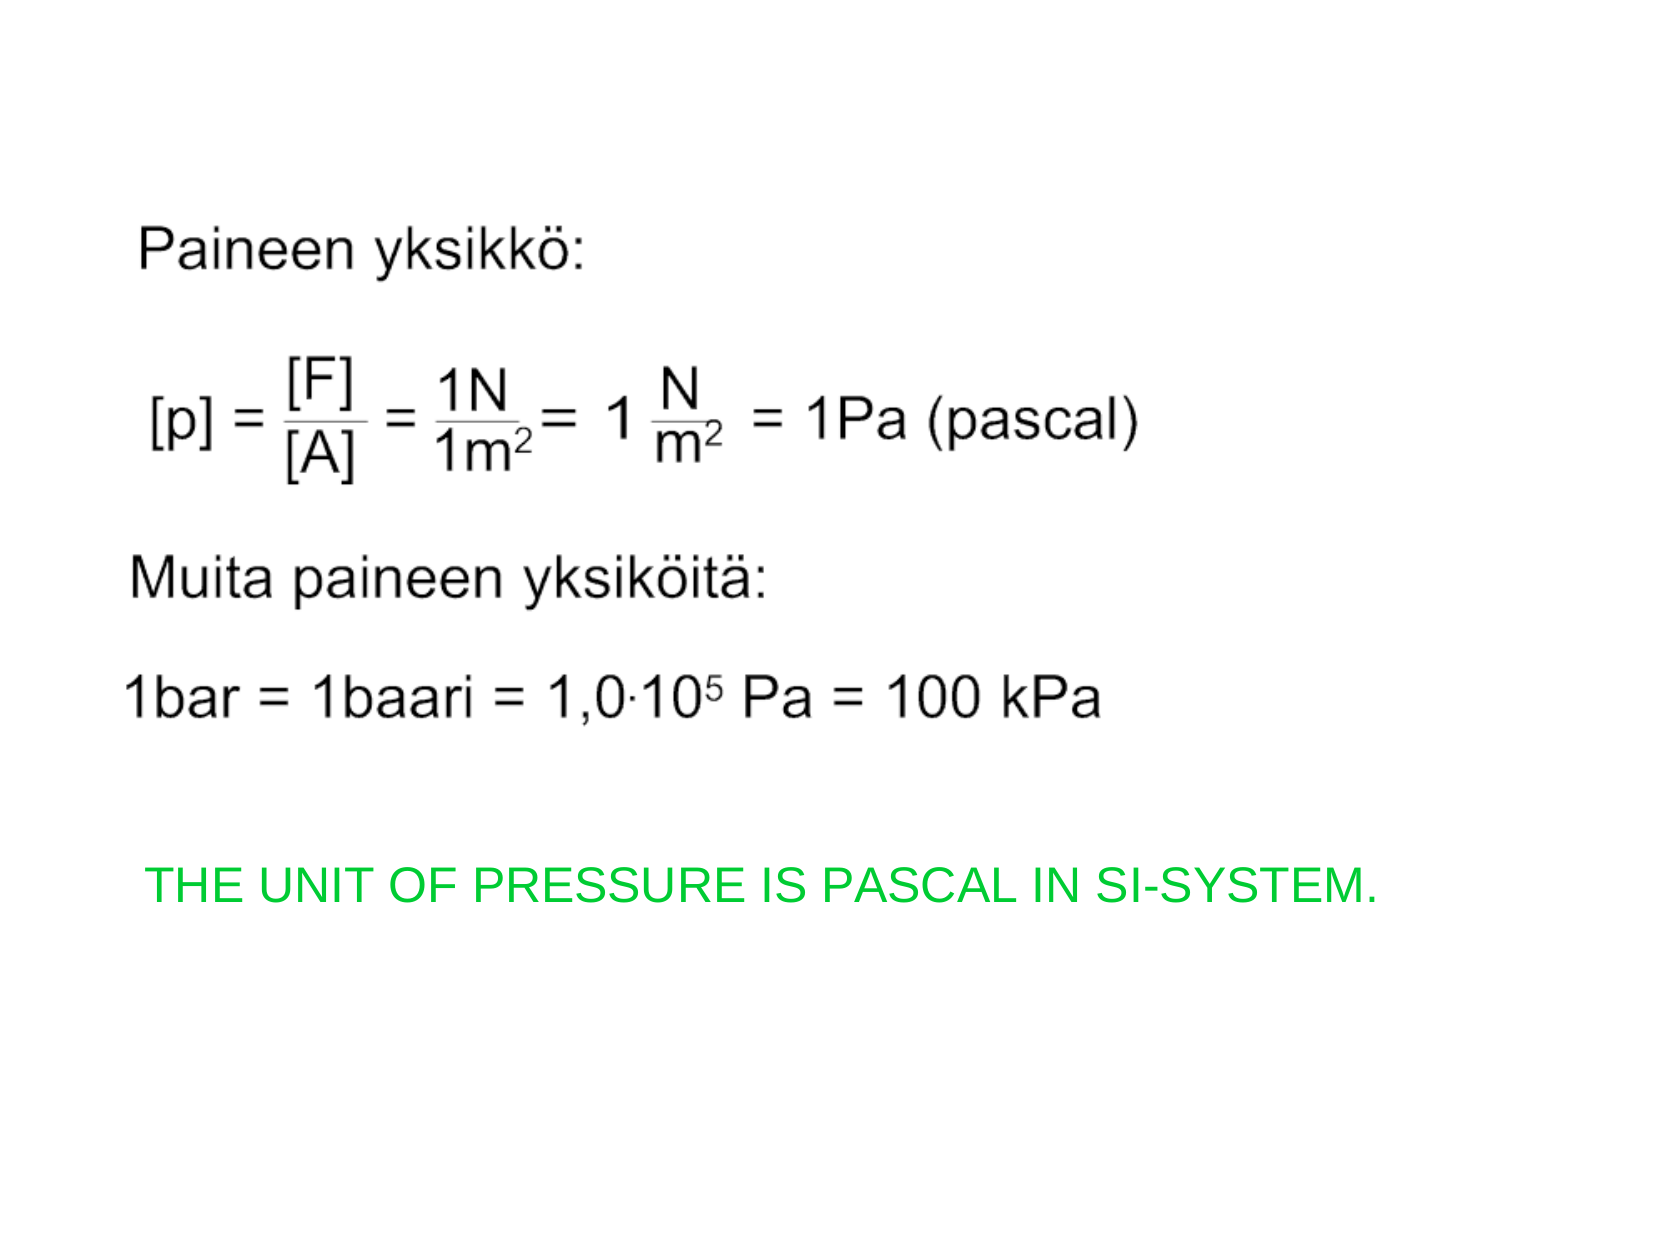

THE UNIT OF PRESSURE IS PASCAL IN SI-SYSTEM.